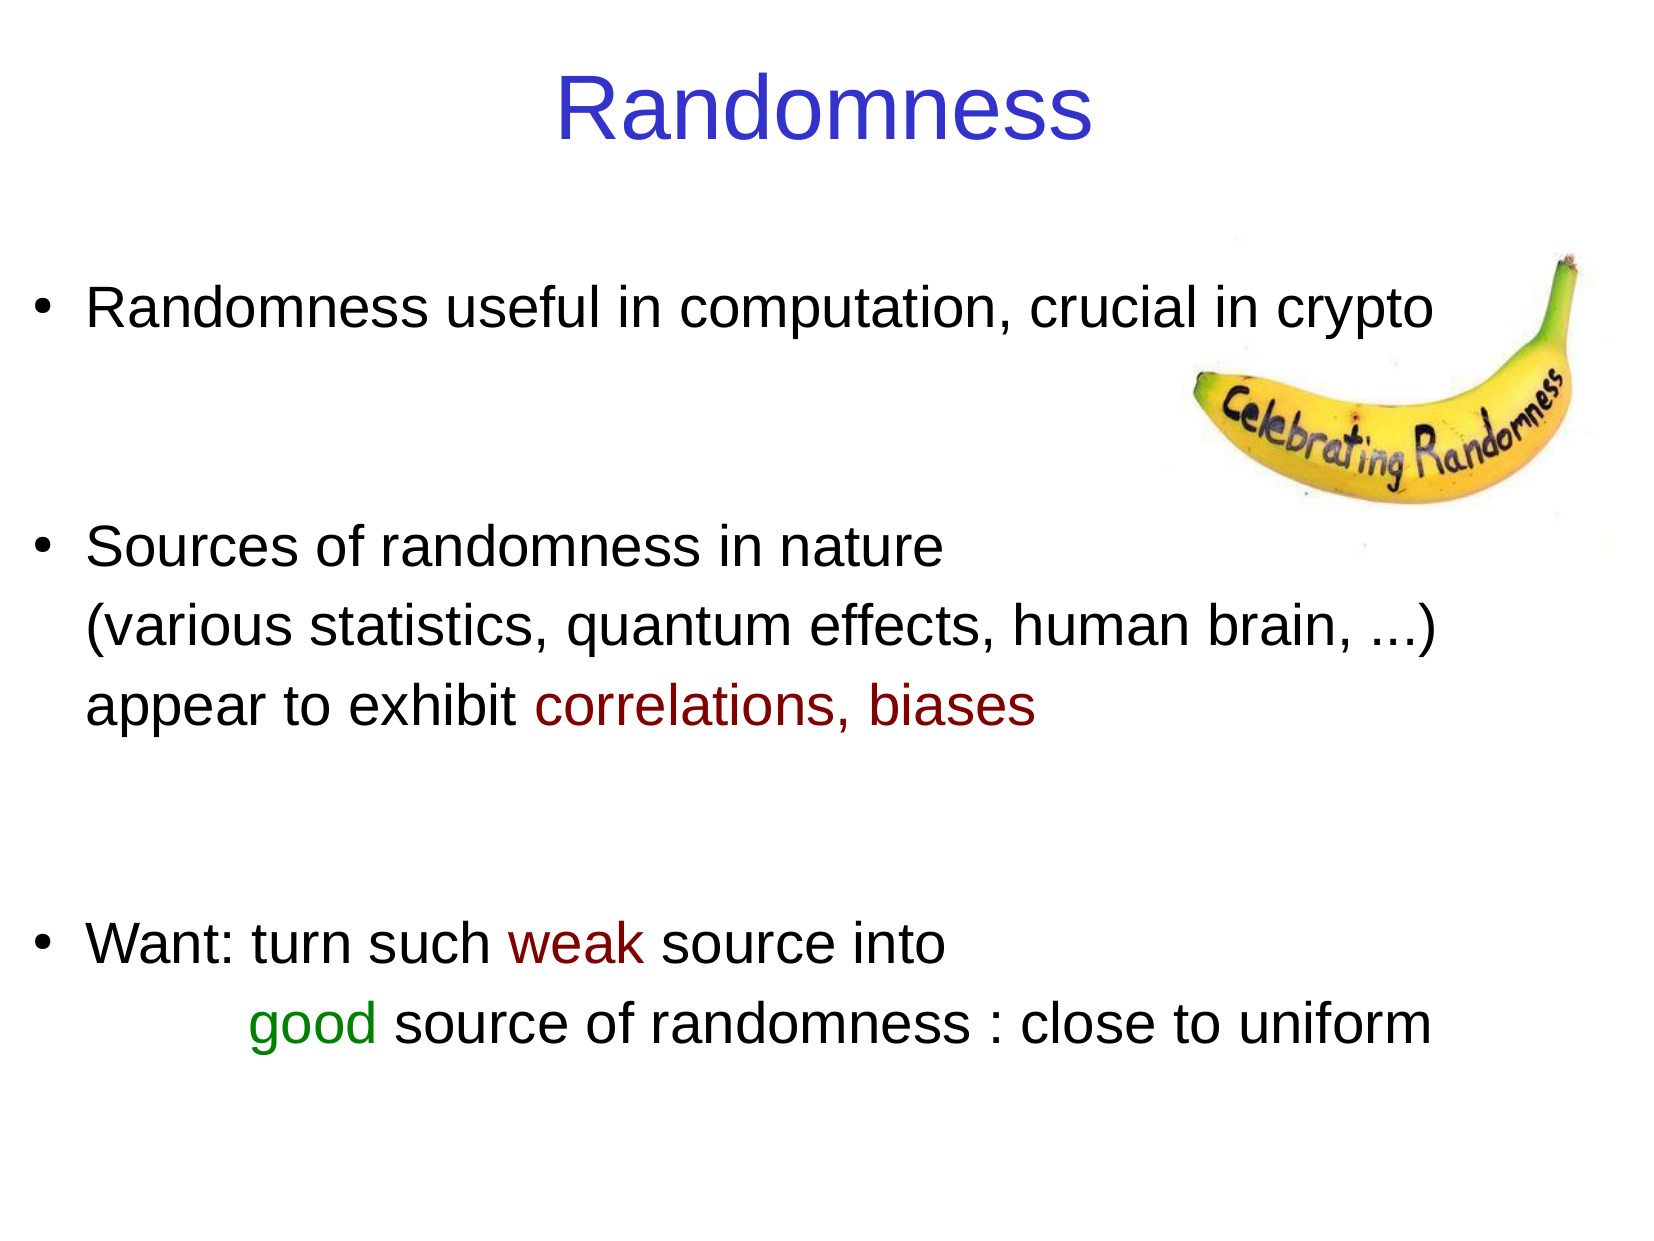

Randomness
# Randomness useful in computation, crucial in crypto
Sources of randomness in nature
(various statistics, quantum effects, human brain, ...)
appear to exhibit correlations, biases
Want: turn such weak source into
 good source of randomness : close to uniform